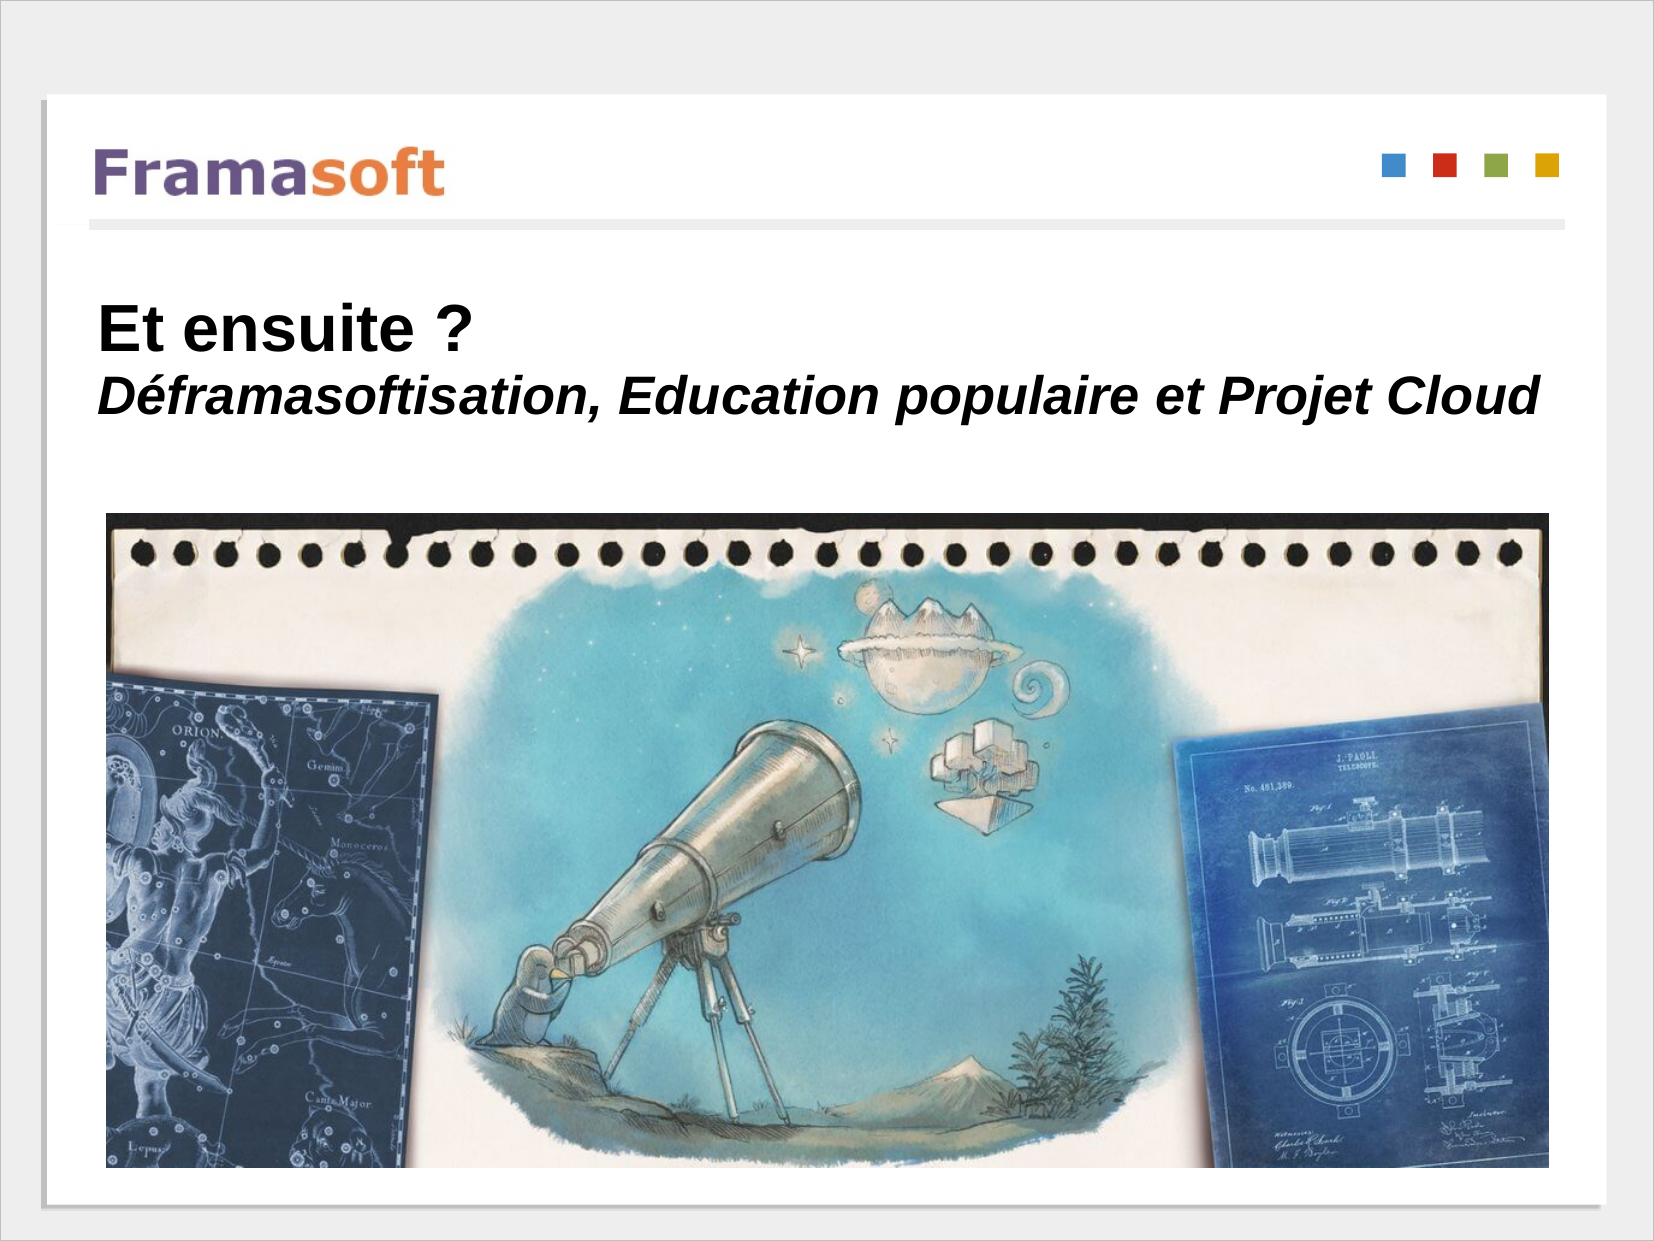

Et ensuite ?
Déframasoftisation, Education populaire et Projet Cloud